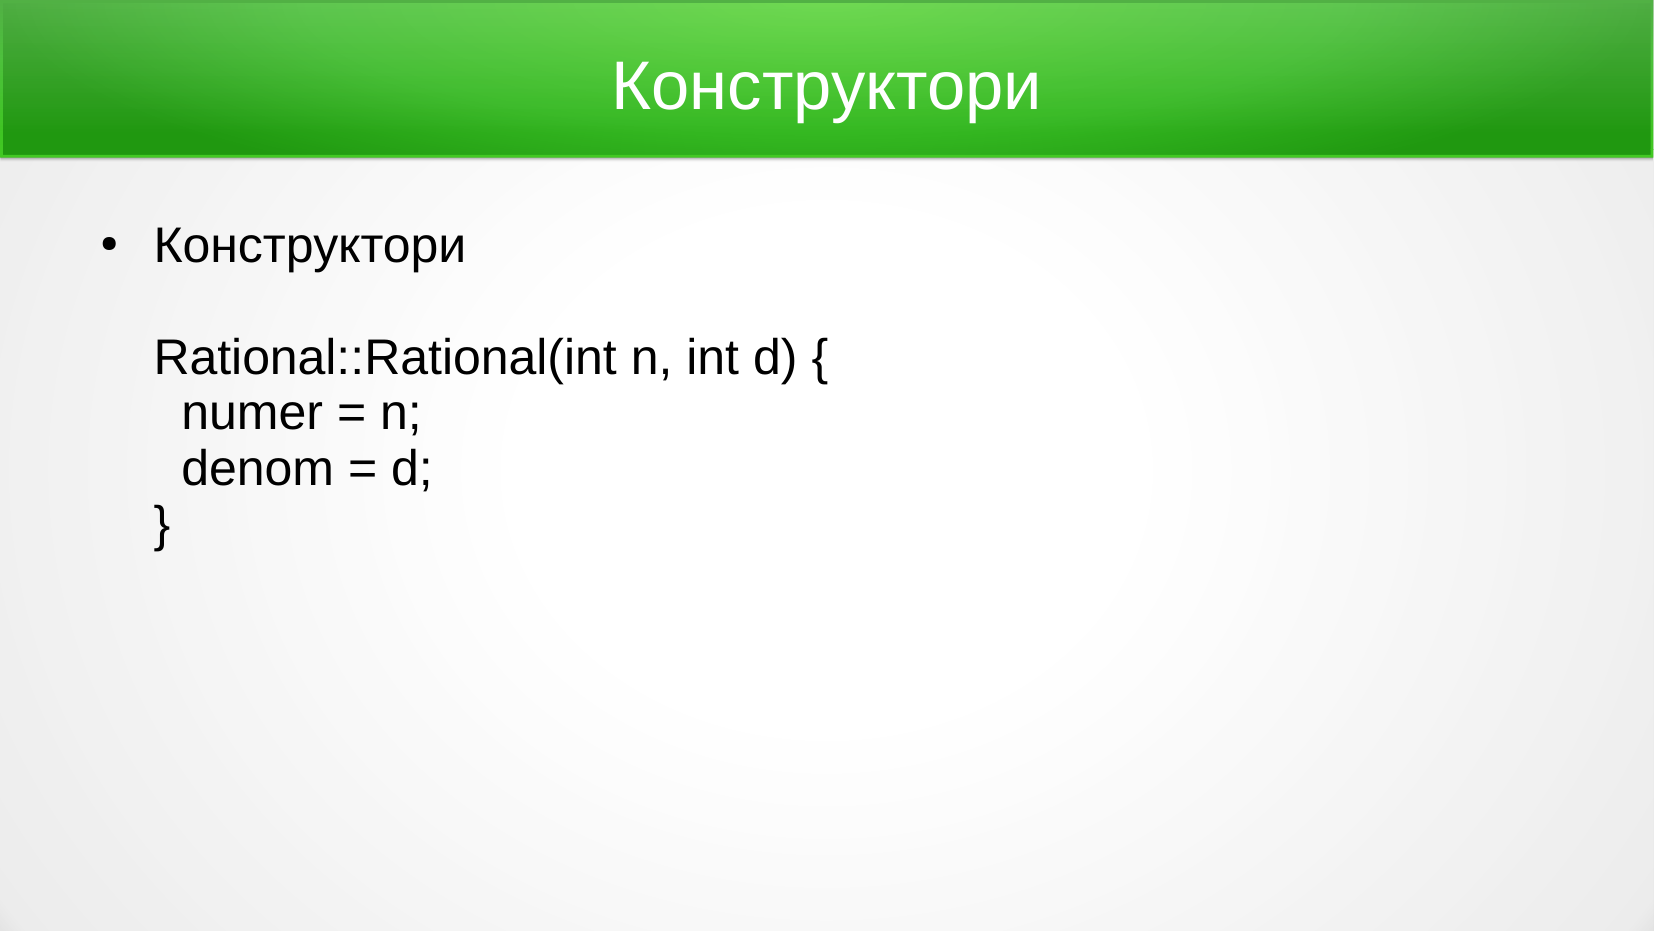

# Конструктори
Конструктори
Rational::Rational(int n, int d) {
 numer = n;
 denom = d;
}